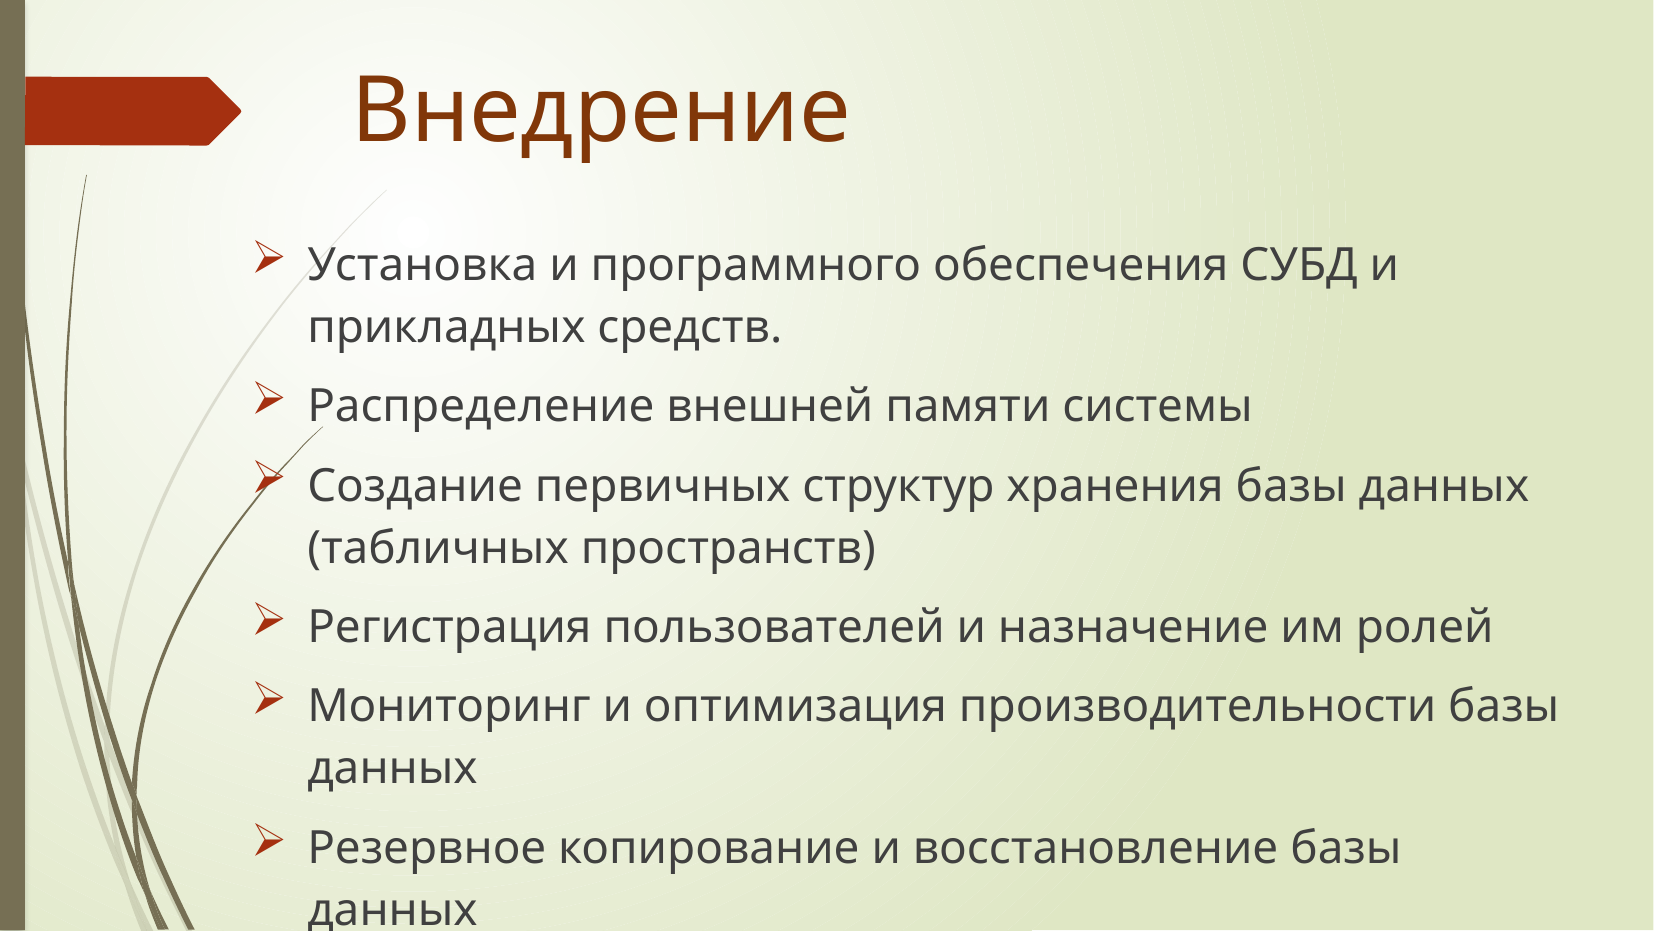

# Внедрение
Установка и программного обеспечения СУБД и прикладных средств.
Распределение внешней памяти системы
Создание первичных структур хранения базы данных (табличных пространств)
Регистрация пользователей и назначение им ролей
Мониторинг и оптимизация производительности базы данных
Резервное копирование и восстановление базы данных